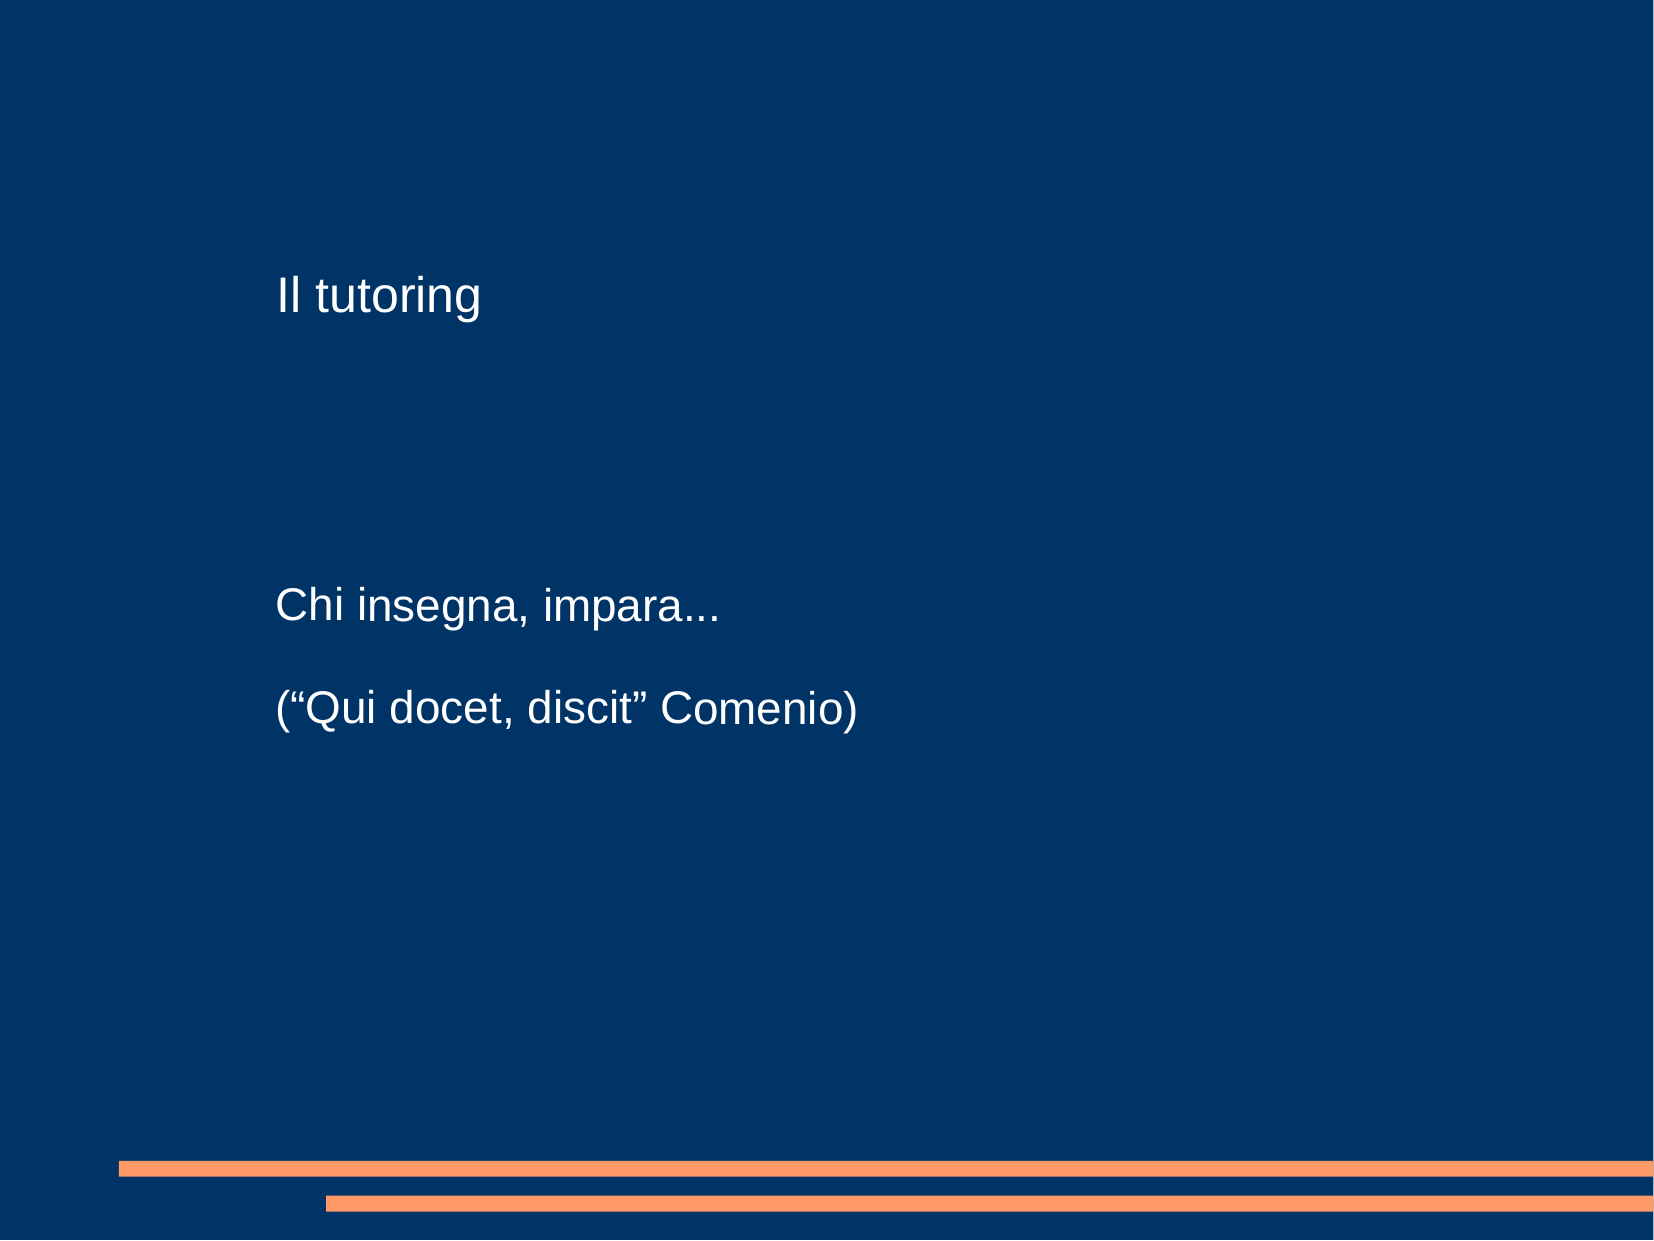

Il tutoring
Chi insegna, impara...
(“Qui docet, discit” Comenio)